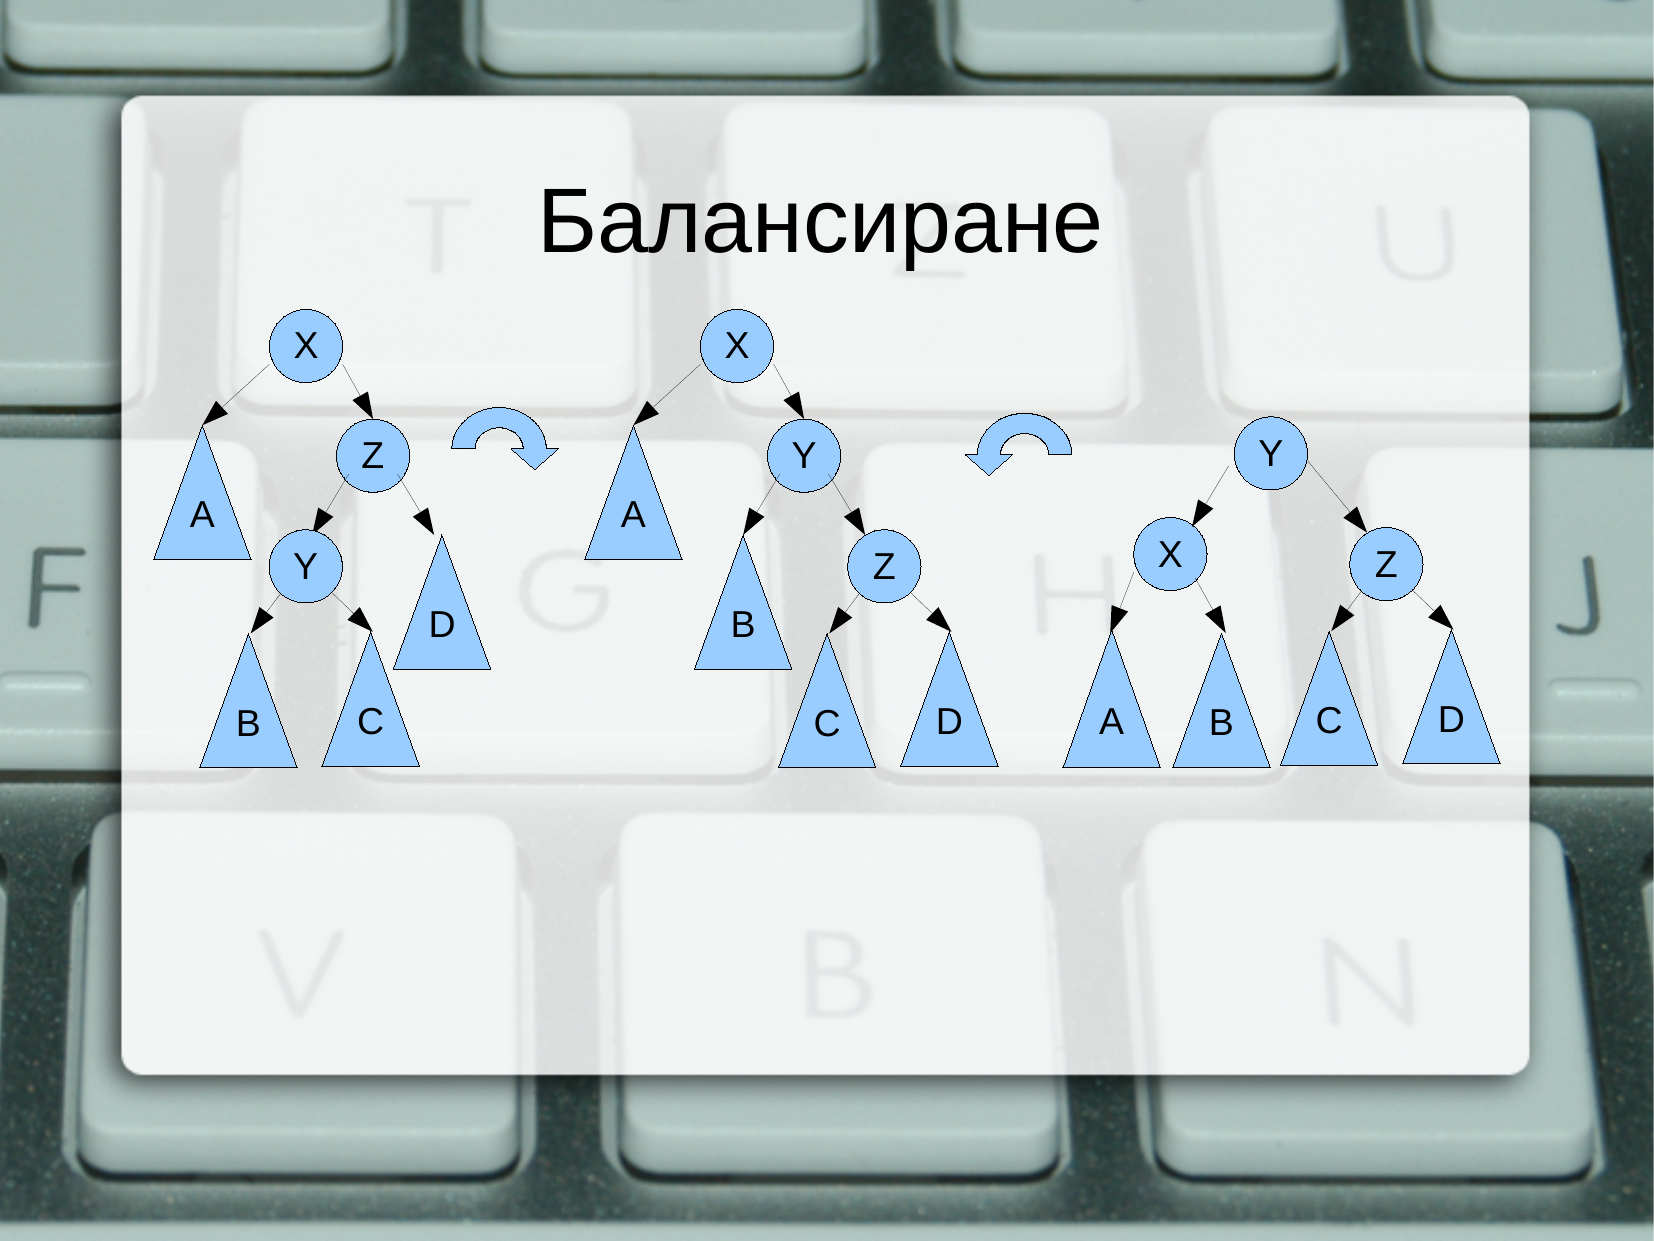

# Балансиране
X
X
Y
Z
Y
A
A
X
Z
Y
Z
D
B
D
A
C
C
D
B
B
C